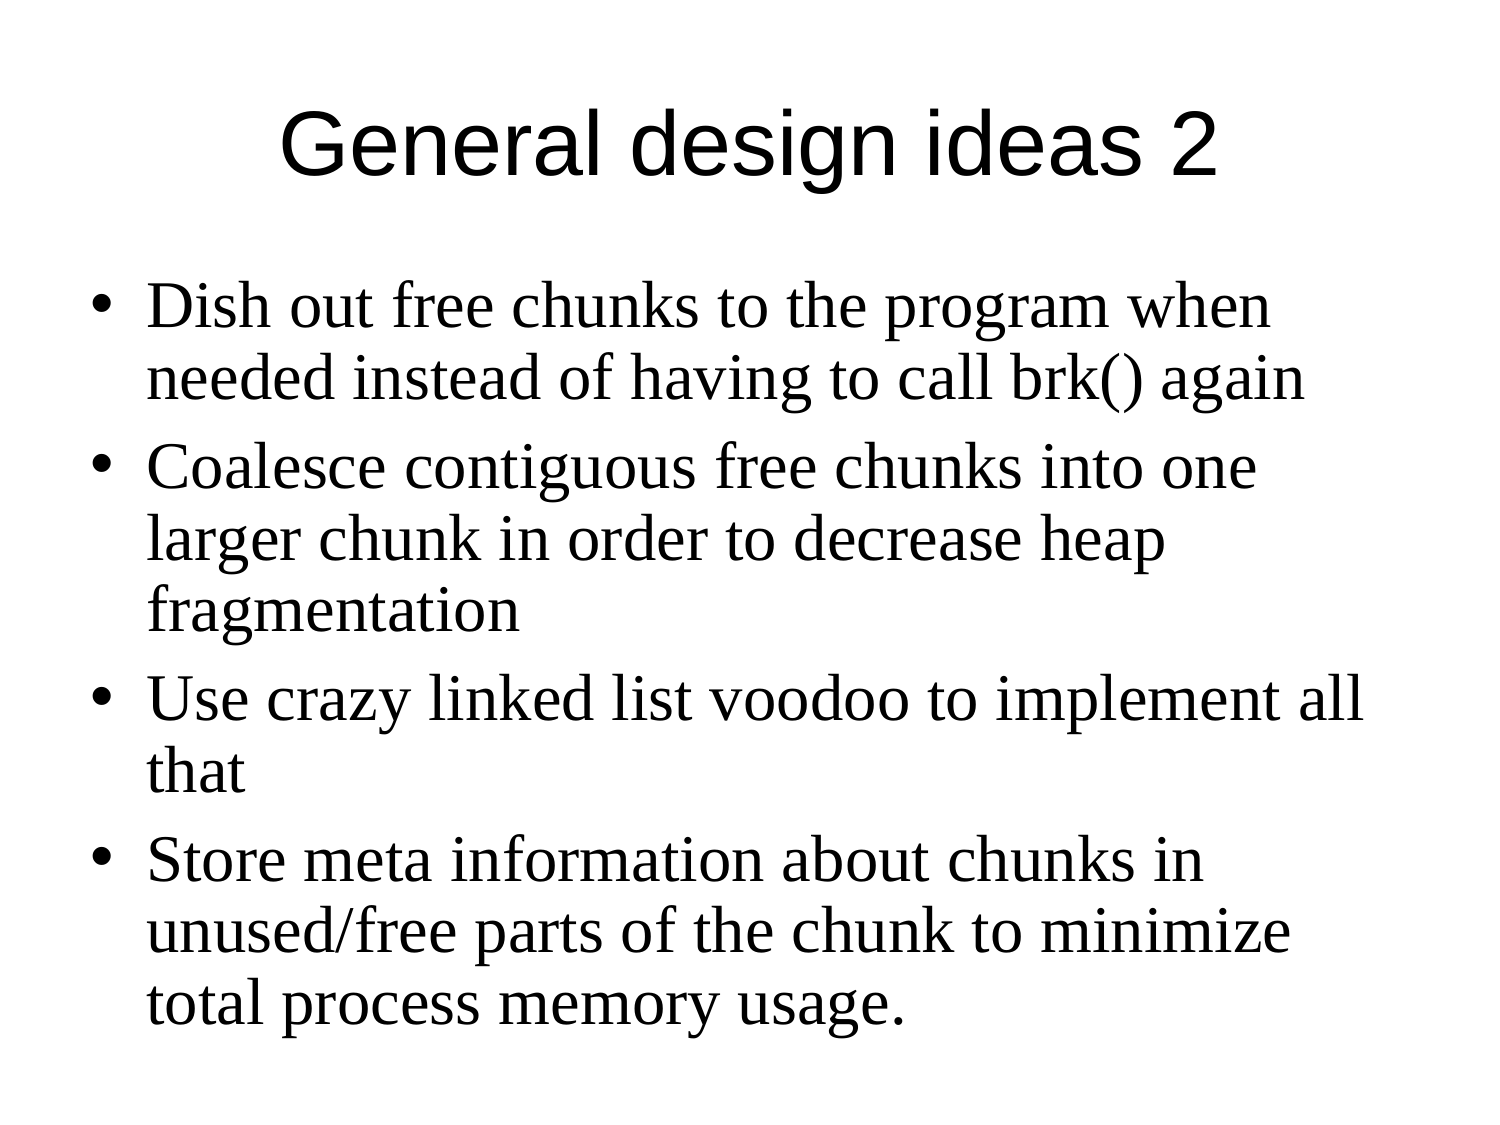

# General design ideas 2
Dish out free chunks to the program when needed instead of having to call brk() again
Coalesce contiguous free chunks into one larger chunk in order to decrease heap fragmentation
Use crazy linked list voodoo to implement all that
Store meta information about chunks in unused/free parts of the chunk to minimize total process memory usage.